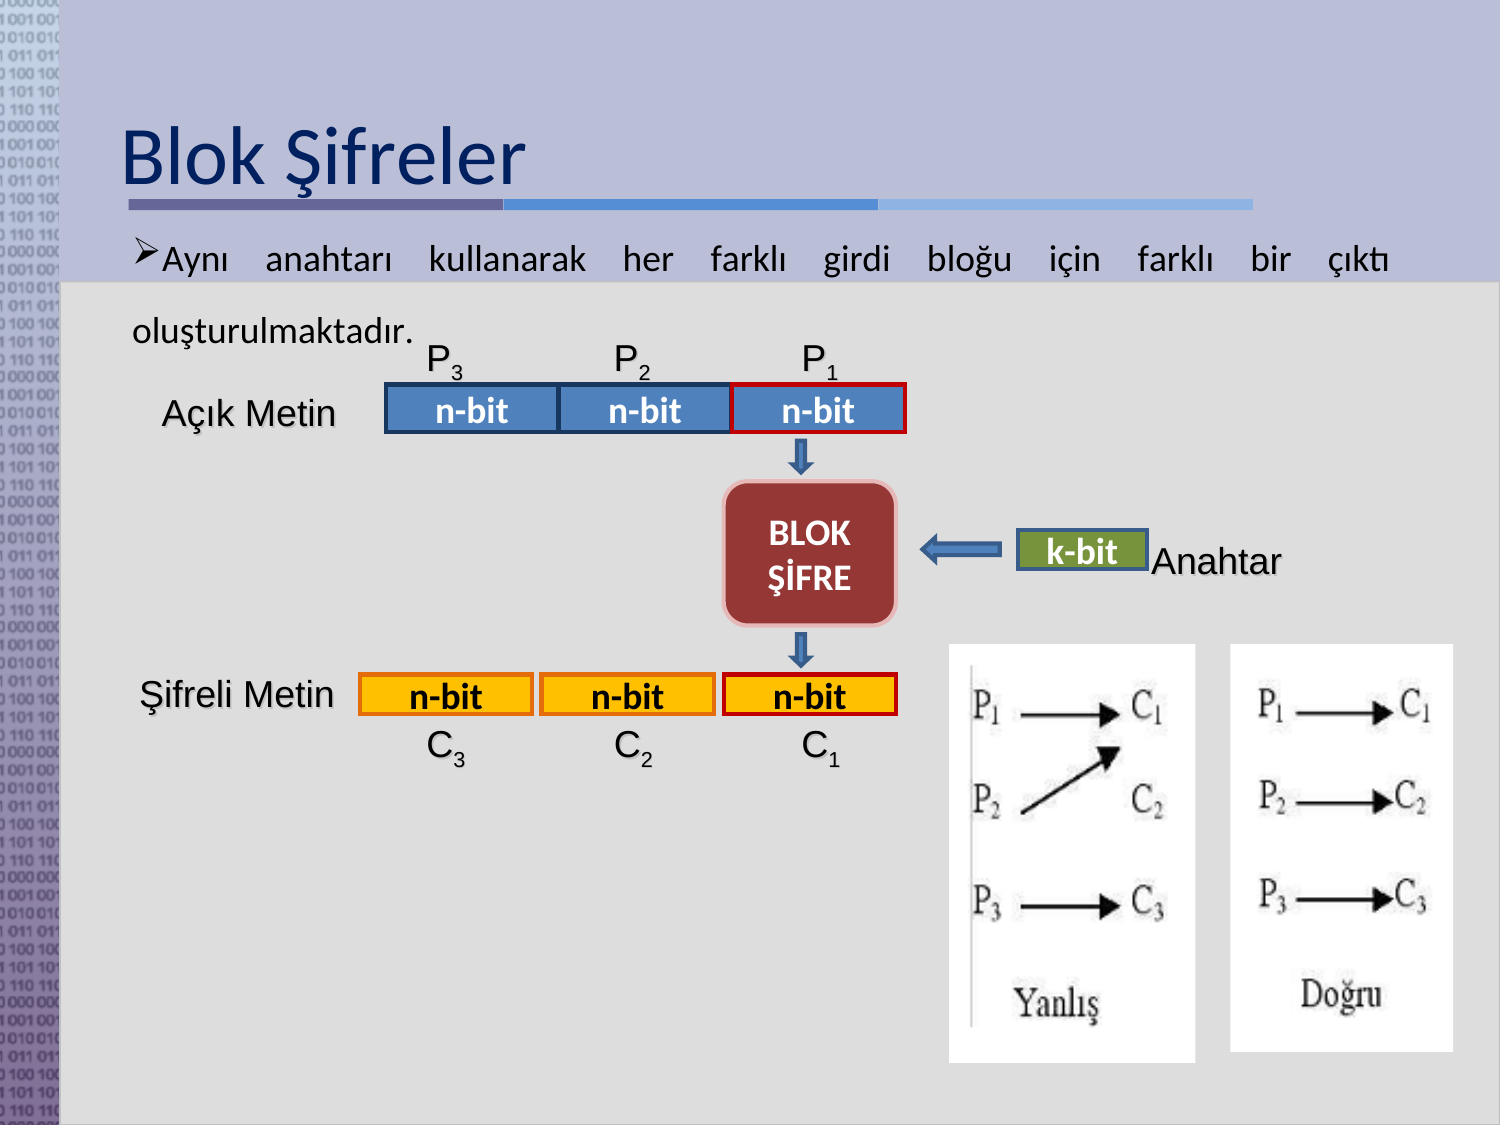

Blok Şifreler
Aynı anahtarı kullanarak her farklı girdi bloğu için farklı bir çıktı oluşturulmaktadır.
P3
P2
P1
Açık Metin
n-bit
n-bit
n-bit
BLOK
ŞİFRE
k-bit
Anahtar
n-bit
n-bit
n-bit
Şifreli Metin
C3
C2
C1